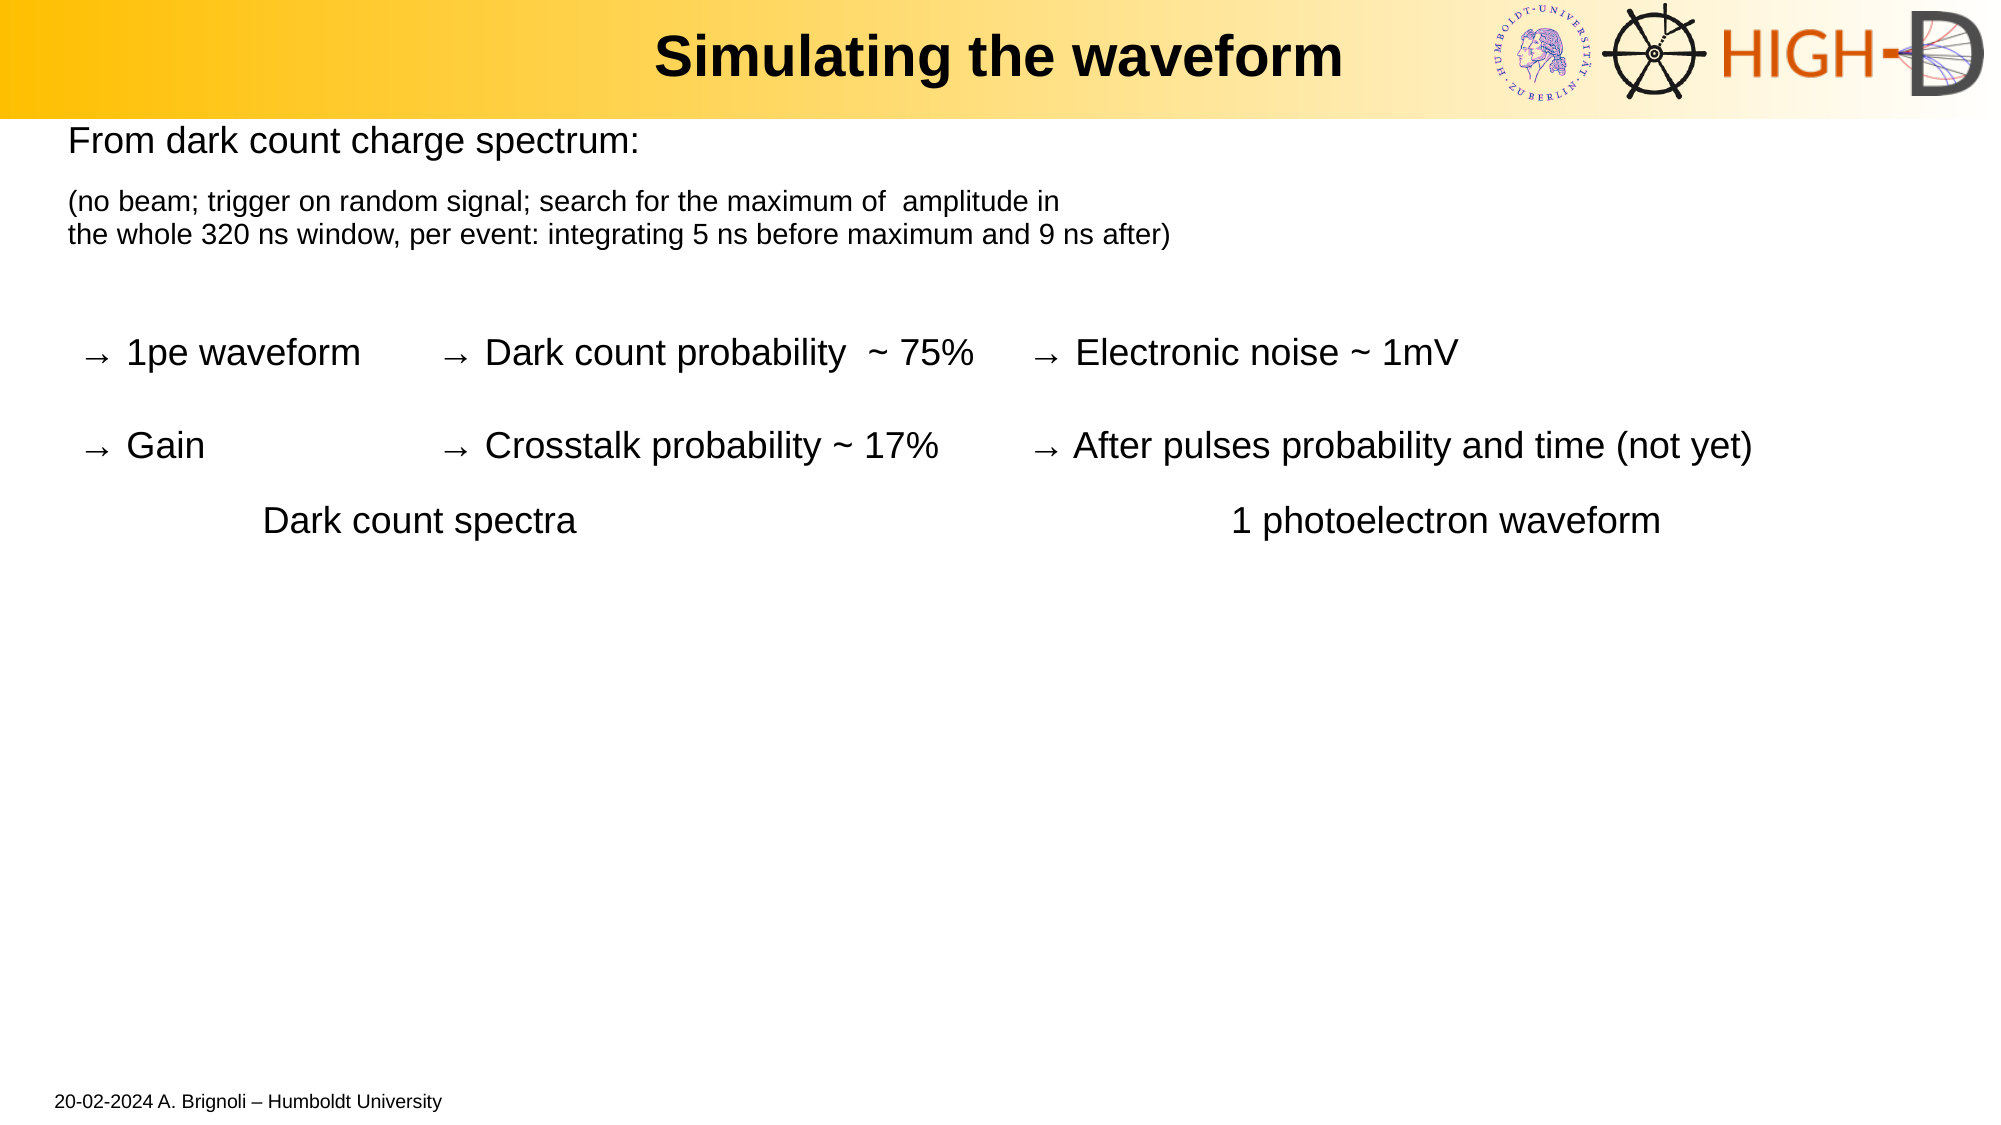

Simulating the waveform
From dark count charge spectrum:
(no beam; trigger on random signal; search for the maximum of amplitude in
the whole 320 ns window, per event: integrating 5 ns before maximum and 9 ns after)
 → 1pe waveform	 	→ Dark count probability ~ 75%	→ Electronic noise ~ 1mV
 → Gain				→ Crosstalk probability ~ 17% 		→ After pulses probability and time (not yet)
Dark count spectra
1 photoelectron waveform
20-02-2024 A. Brignoli – Humboldt University